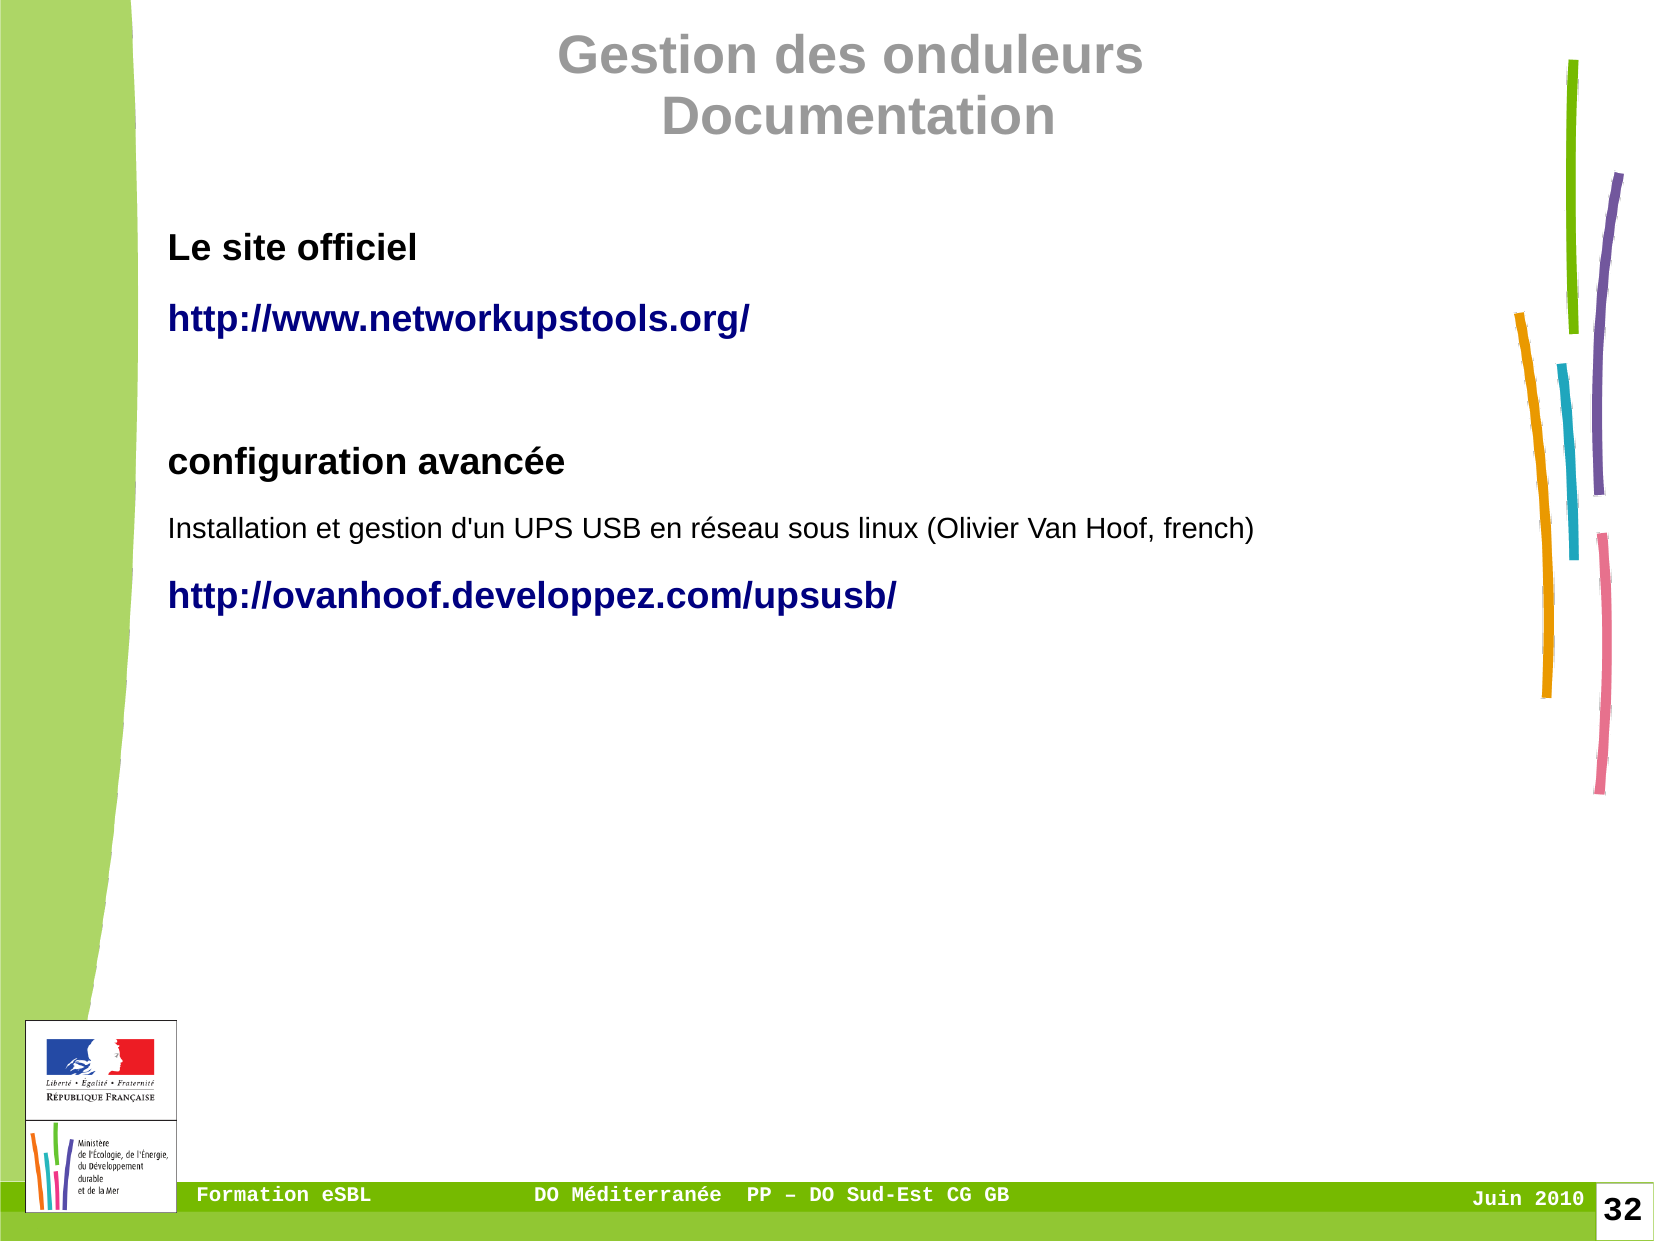

# Gestion des onduleurs Documentation
Le site officiel
http://www.networkupstools.org/
configuration avancée
Installation et gestion d'un UPS USB en réseau sous linux (Olivier Van Hoof, french)
http://ovanhoof.developpez.com/upsusb/
32